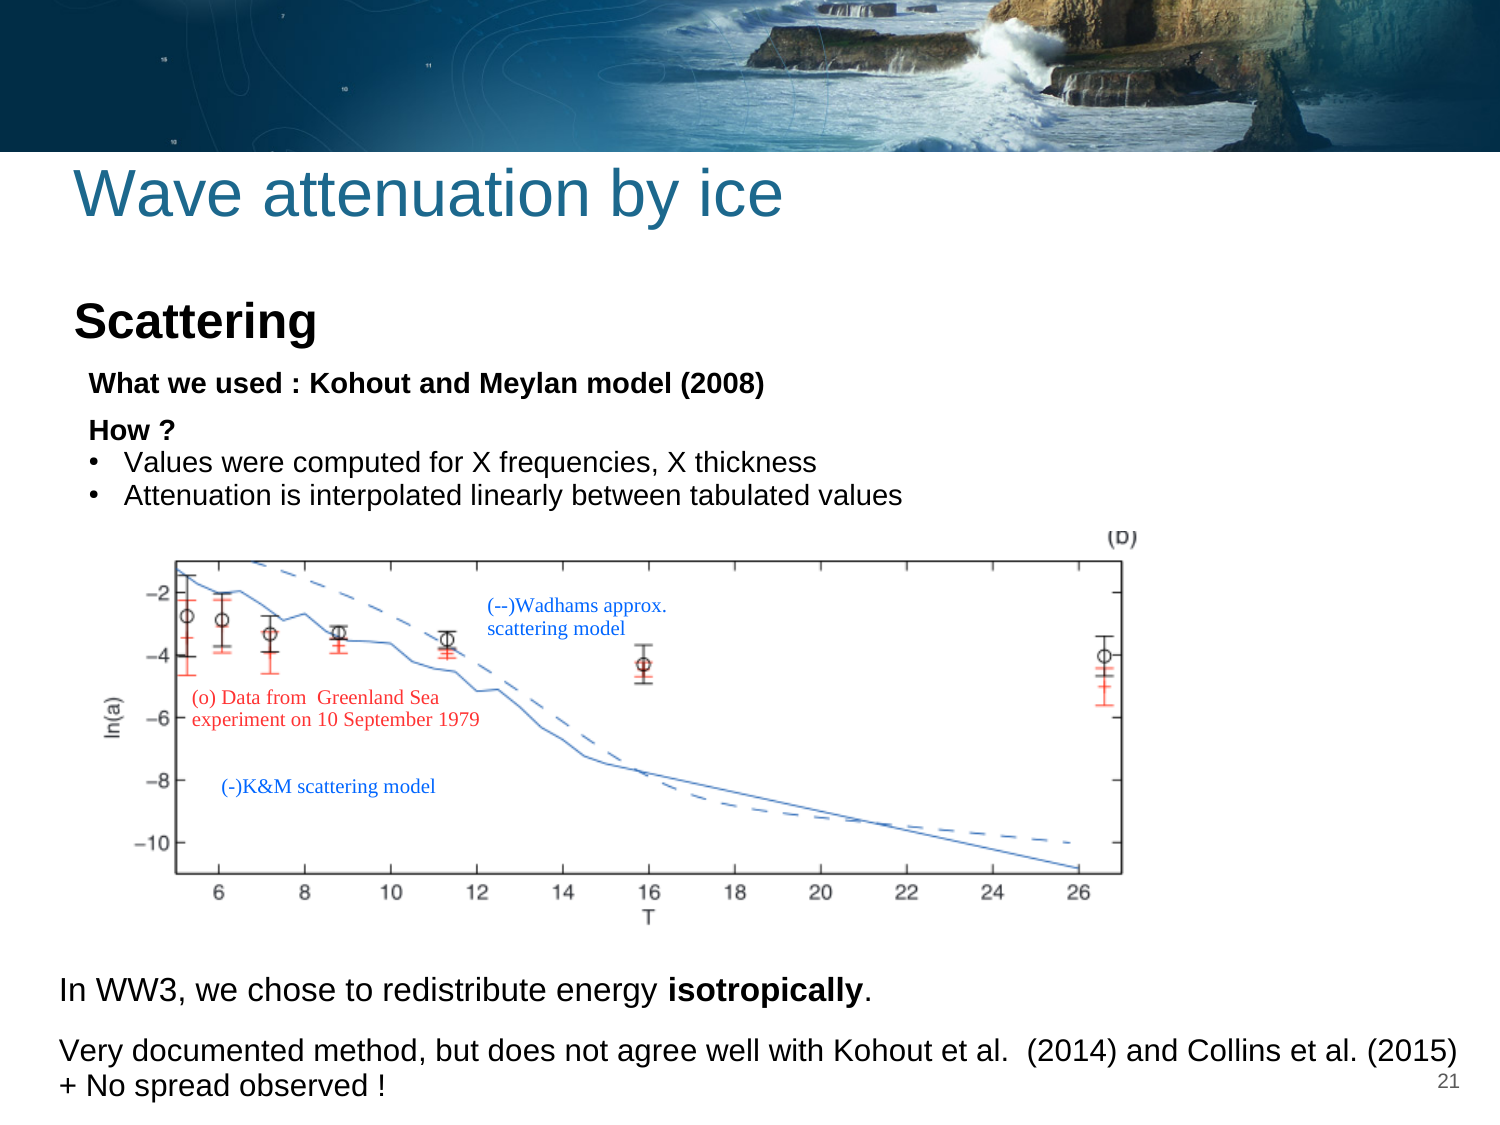

# Wave attenuation by ice
Scattering
What we used : Kohout and Meylan model (2008)
How ?
Values were computed for X frequencies, X thickness
Attenuation is interpolated linearly between tabulated values
(--)Wadhams approx. scattering model
(o) Data from Greenland Sea experiment on 10 September 1979
(-)K&M scattering model
In WW3, we chose to redistribute energy isotropically.
Very documented method, but does not agree well with Kohout et al. (2014) and Collins et al. (2015)
+ No spread observed !